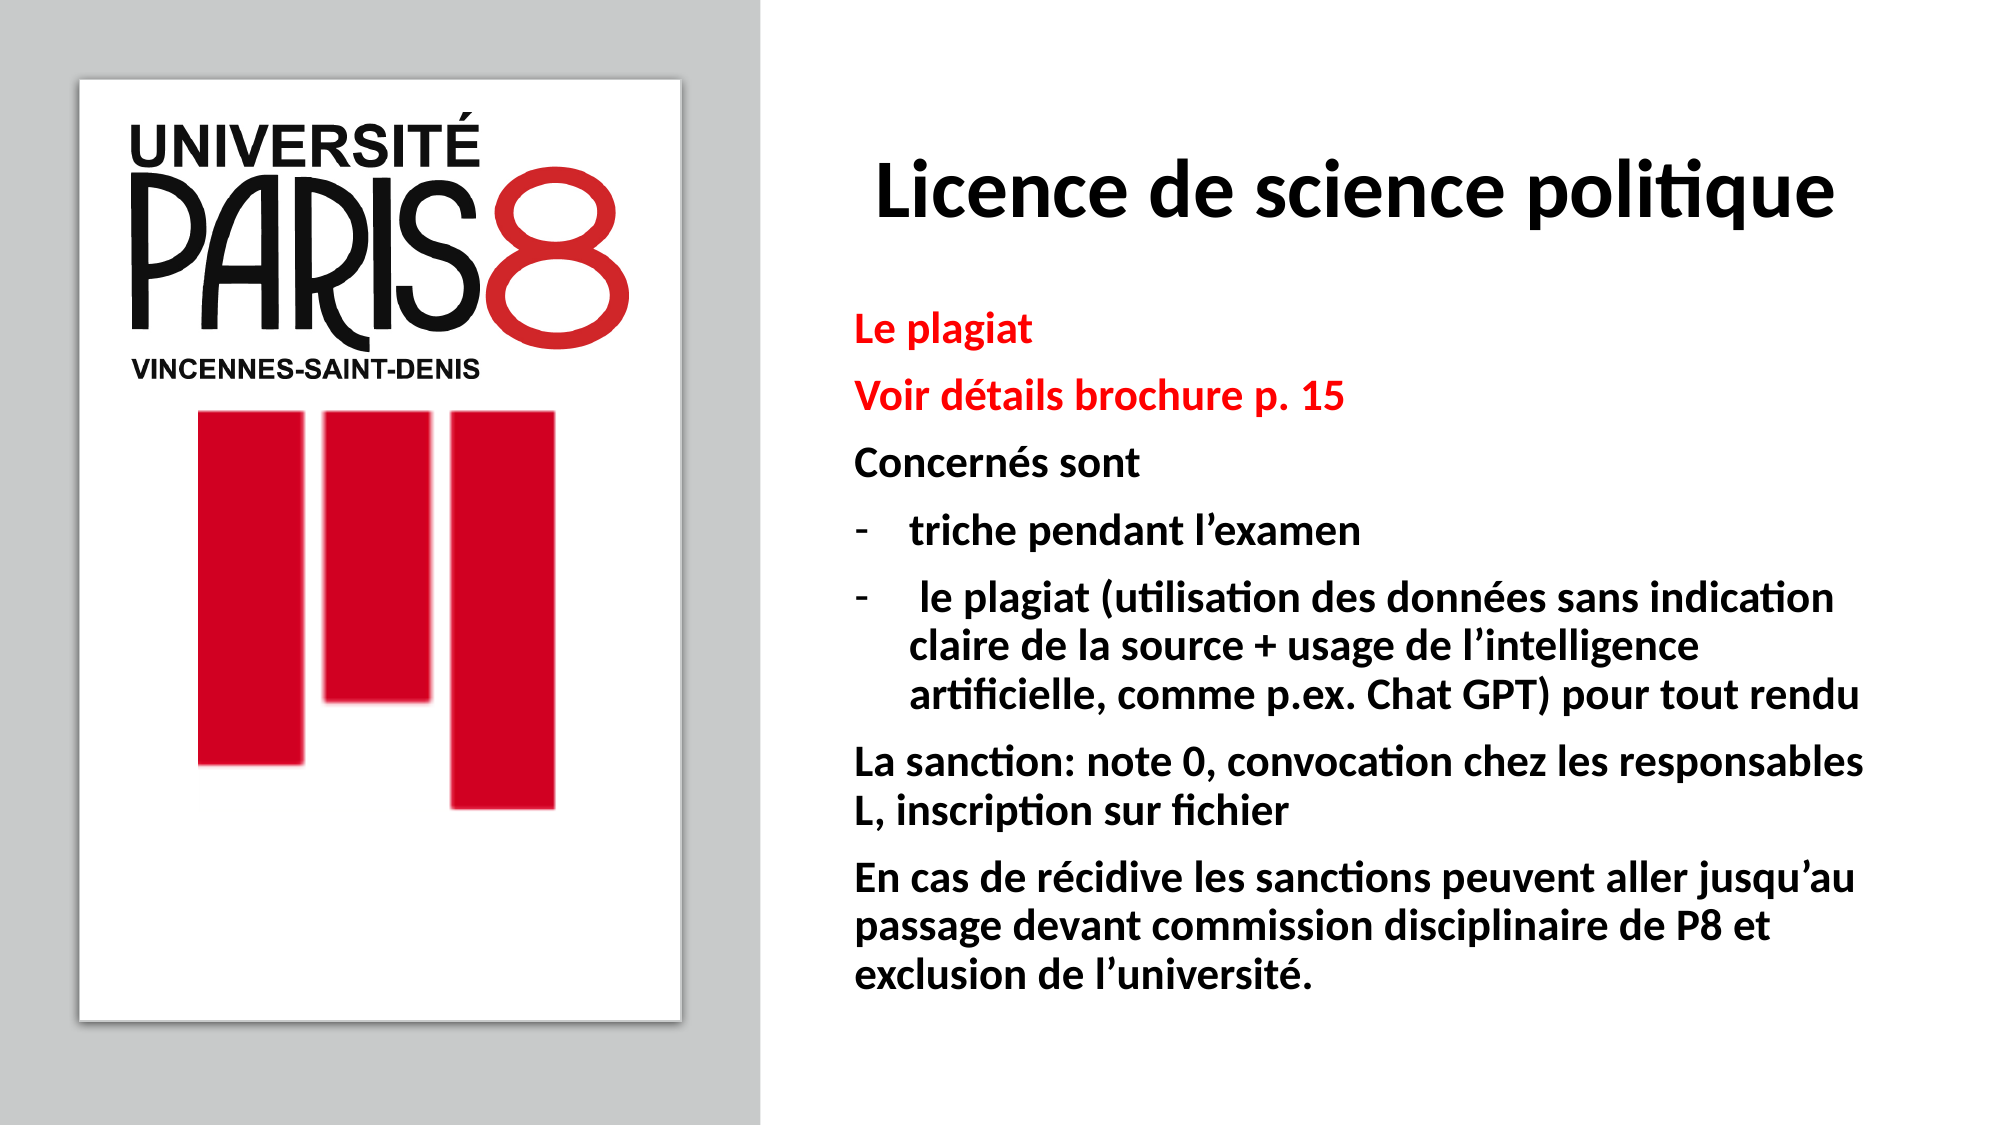

# Licence de science politique
Le plagiat
Voir détails brochure p. 15
Concernés sont
triche pendant l’examen
 le plagiat (utilisation des données sans indication claire de la source + usage de l’intelligence artificielle, comme p.ex. Chat GPT) pour tout rendu
La sanction: note 0, convocation chez les responsables L, inscription sur fichier
En cas de récidive les sanctions peuvent aller jusqu’au passage devant commission disciplinaire de P8 et exclusion de l’université.